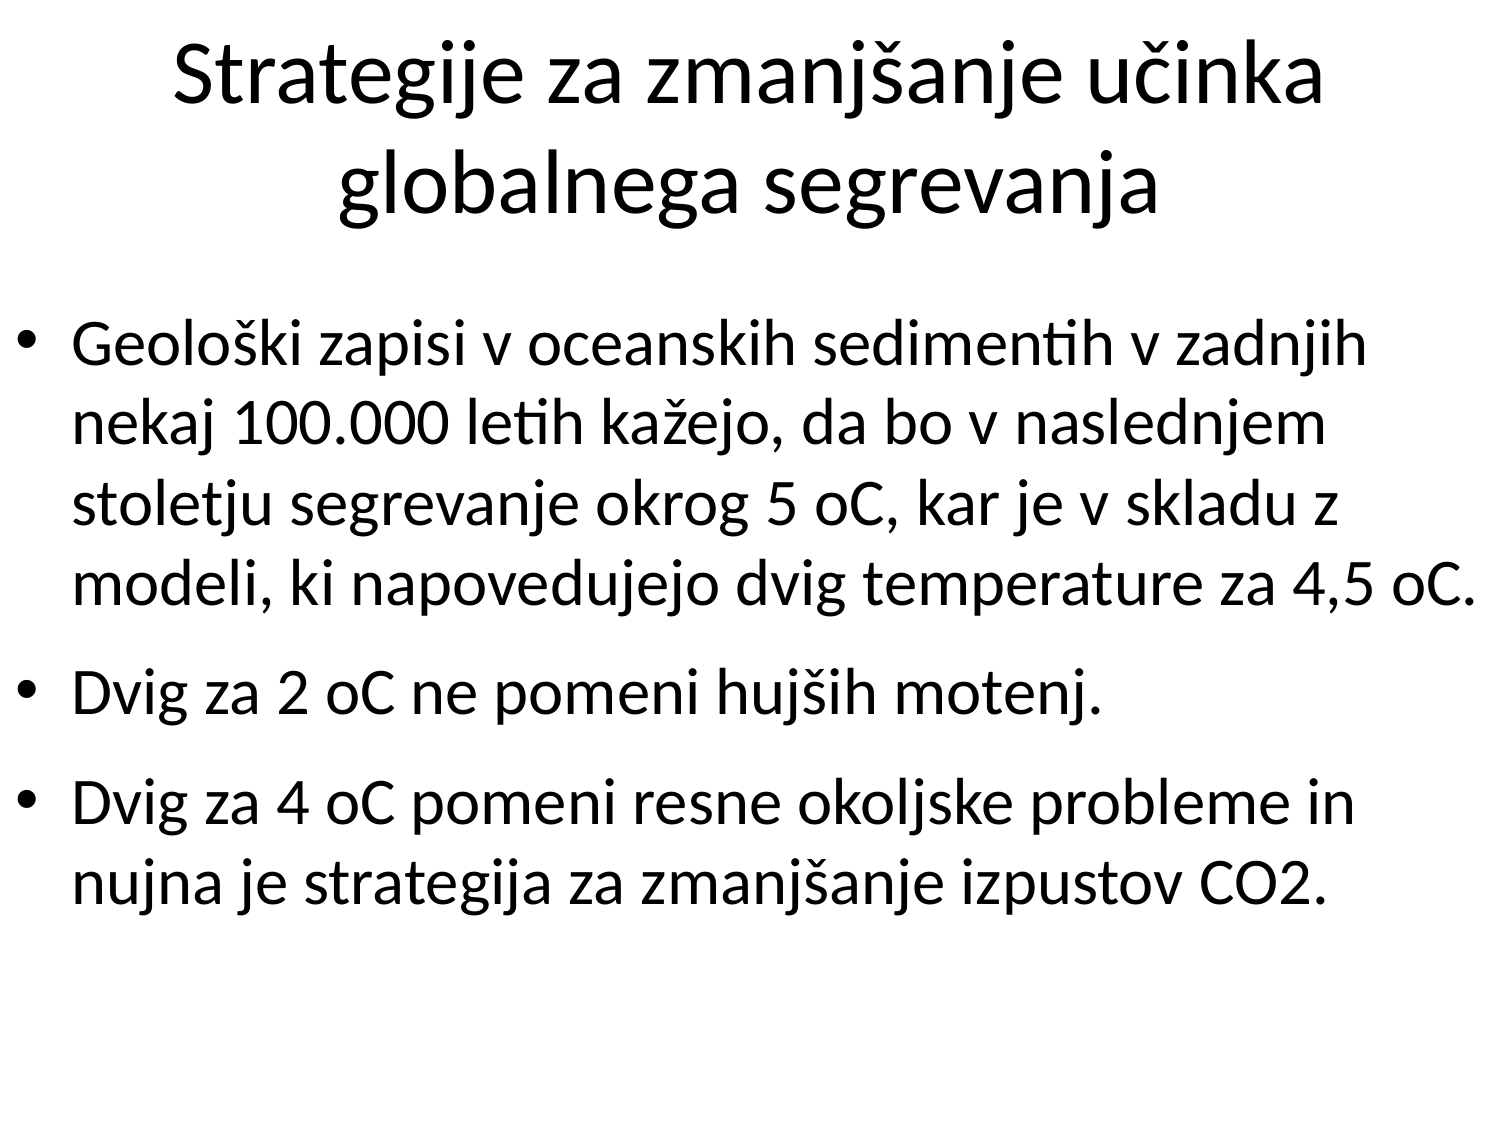

# Strategije za zmanjšanje učinka globalnega segrevanja
Geološki zapisi v oceanskih sedimentih v zadnjih nekaj 100.000 letih kažejo, da bo v naslednjem stoletju segrevanje okrog 5 oC, kar je v skladu z modeli, ki napovedujejo dvig temperature za 4,5 oC.
Dvig za 2 oC ne pomeni hujših motenj.
Dvig za 4 oC pomeni resne okoljske probleme in nujna je strategija za zmanjšanje izpustov CO2.